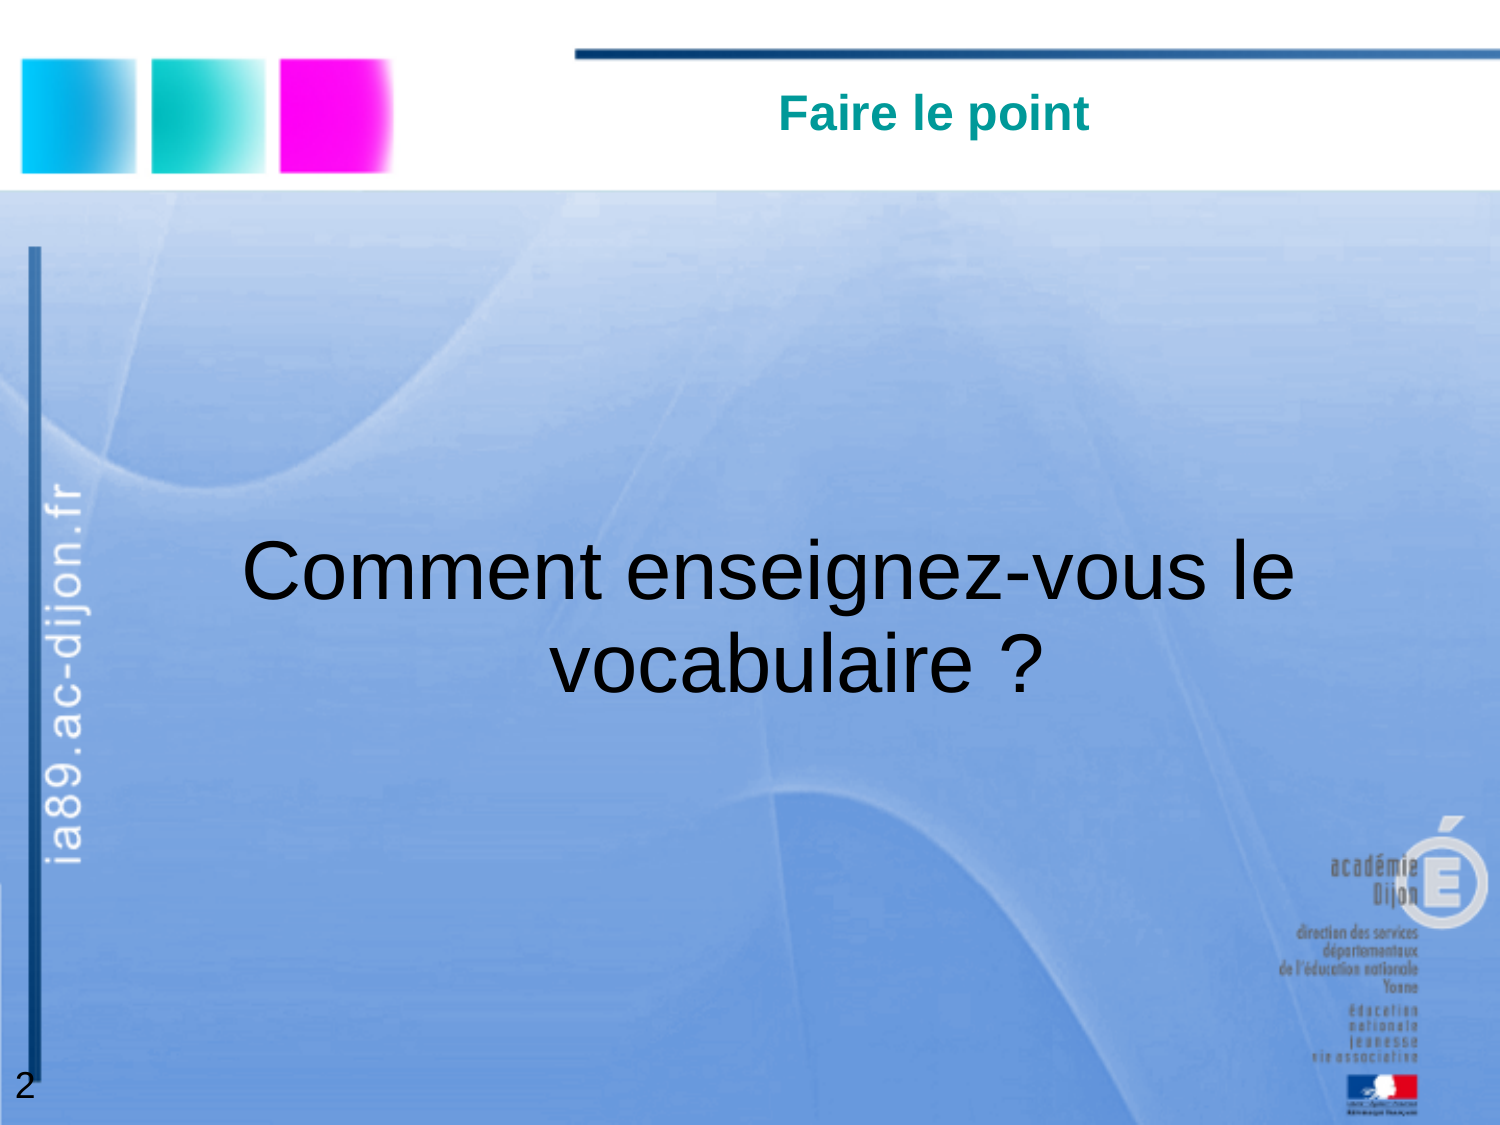

Faire le point
# Comment enseignez-vous le vocabulaire ?